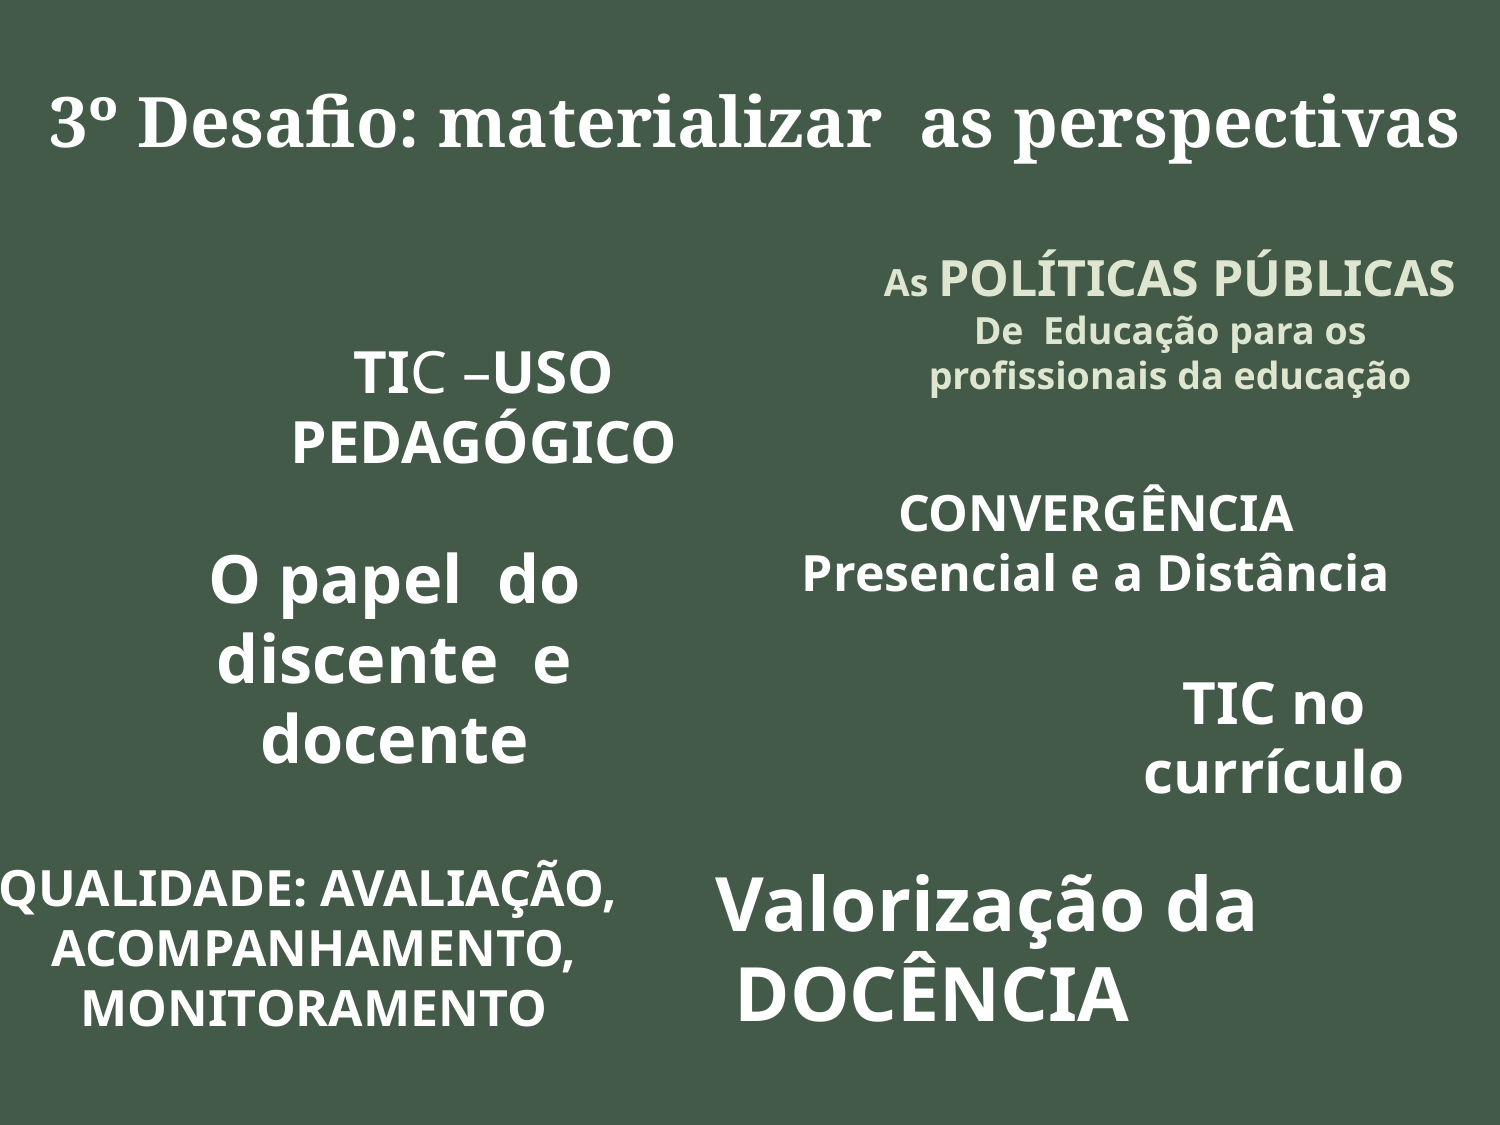

# 3º Desafio: materializar as perspectivas
As POLÍTICAS PÚBLICAS
De Educação para os profissionais da educação
TIC –USO PEDAGÓGICO
CONVERGÊNCIA
Presencial e a Distância
O papel do discente e docente
TIC no currículo
QUALIDADE: AVALIAÇÃO,
ACOMPANHAMENTO,
MONITORAMENTO
Valorização da
 DOCÊNCIA